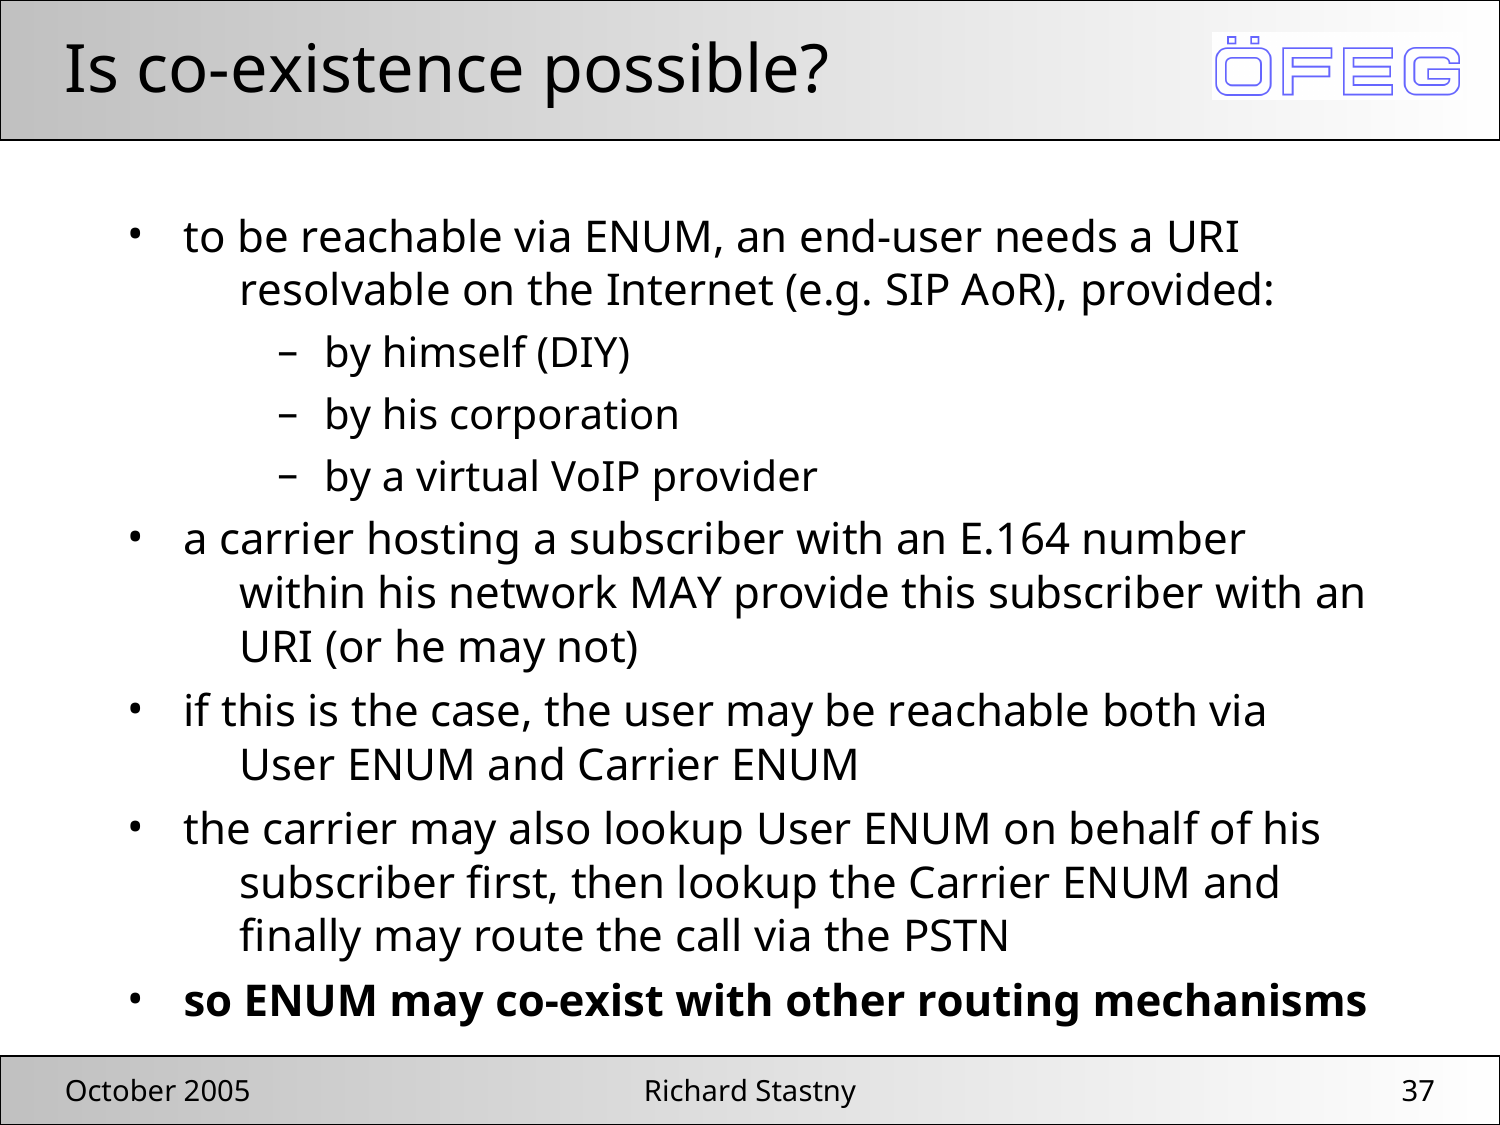

# Is co-existence possible?
to be reachable via ENUM, an end-user needs a URI resolvable on the Internet (e.g. SIP AoR), provided:
by himself (DIY)
by his corporation
by a virtual VoIP provider
a carrier hosting a subscriber with an E.164 number within his network MAY provide this subscriber with an URI (or he may not)
if this is the case, the user may be reachable both via User ENUM and Carrier ENUM
the carrier may also lookup User ENUM on behalf of his subscriber first, then lookup the Carrier ENUM and finally may route the call via the PSTN
so ENUM may co-exist with other routing mechanisms
October 2005
Richard Stastny
37